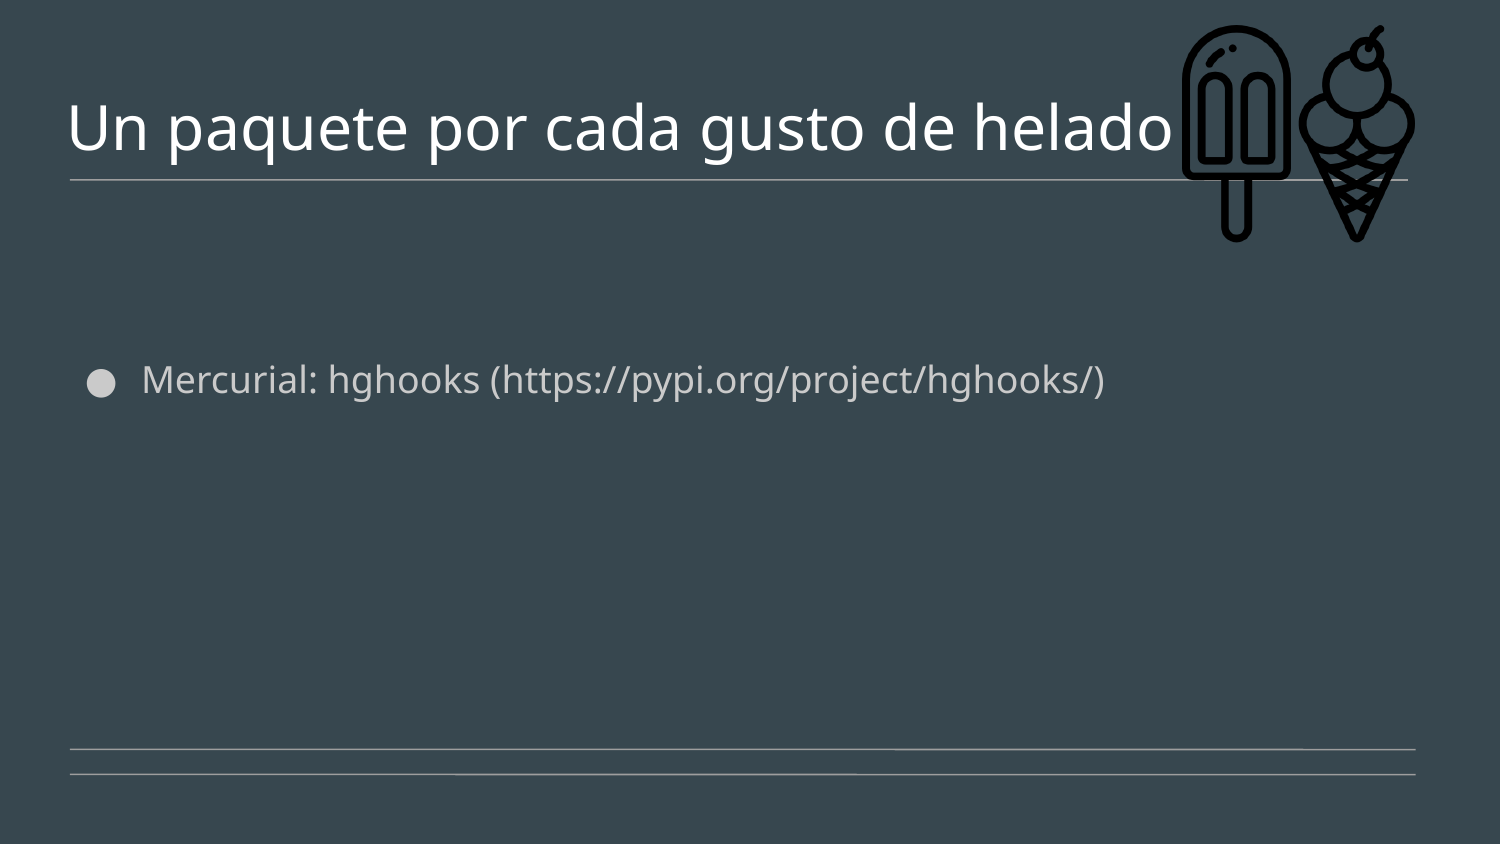

# Un paquete por cada gusto de helado
Mercurial: hghooks (https://pypi.org/project/hghooks/)